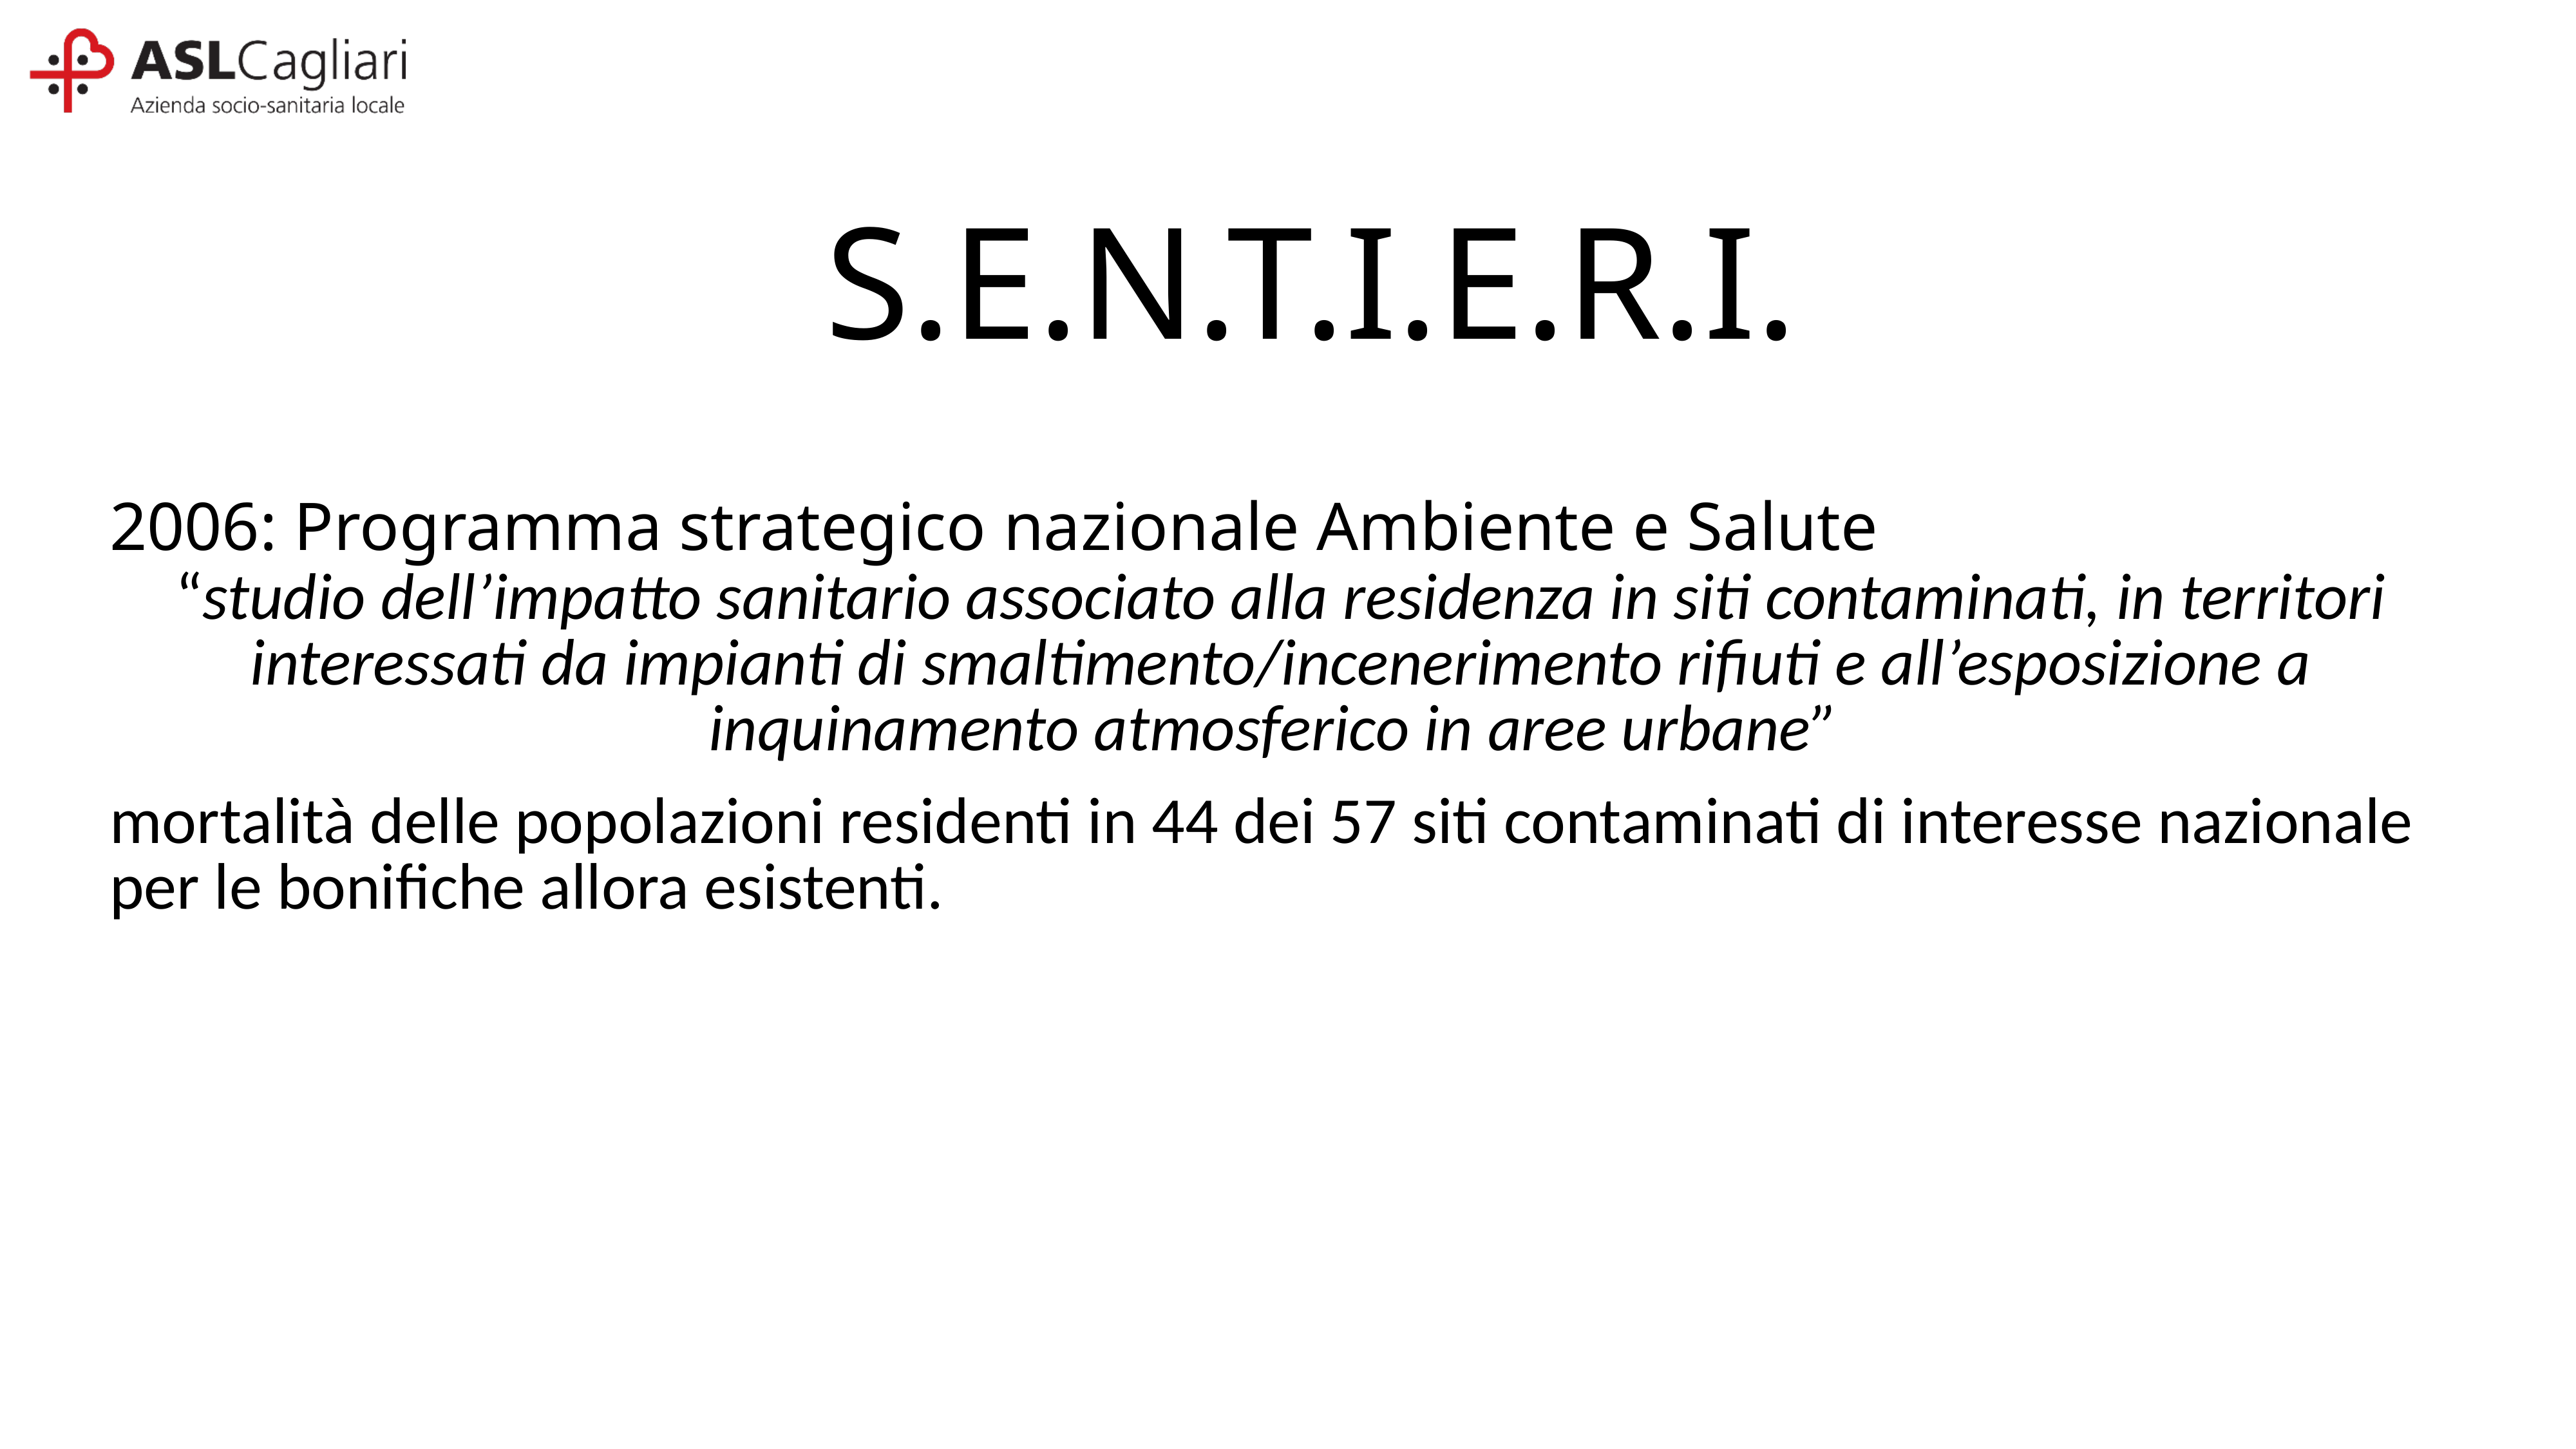

S.E.N.T.I.E.R.I.
2006: Programma strategico nazionale Ambiente e Salute
“studio dell’impatto sanitario associato alla residenza in siti contaminati, in territori interessati da impianti di smaltimento/incenerimento rifiuti e all’esposizione a inquinamento atmosferico in aree urbane”
mortalità delle popolazioni residenti in 44 dei 57 siti contaminati di interesse nazionale per le bonifiche allora esistenti.